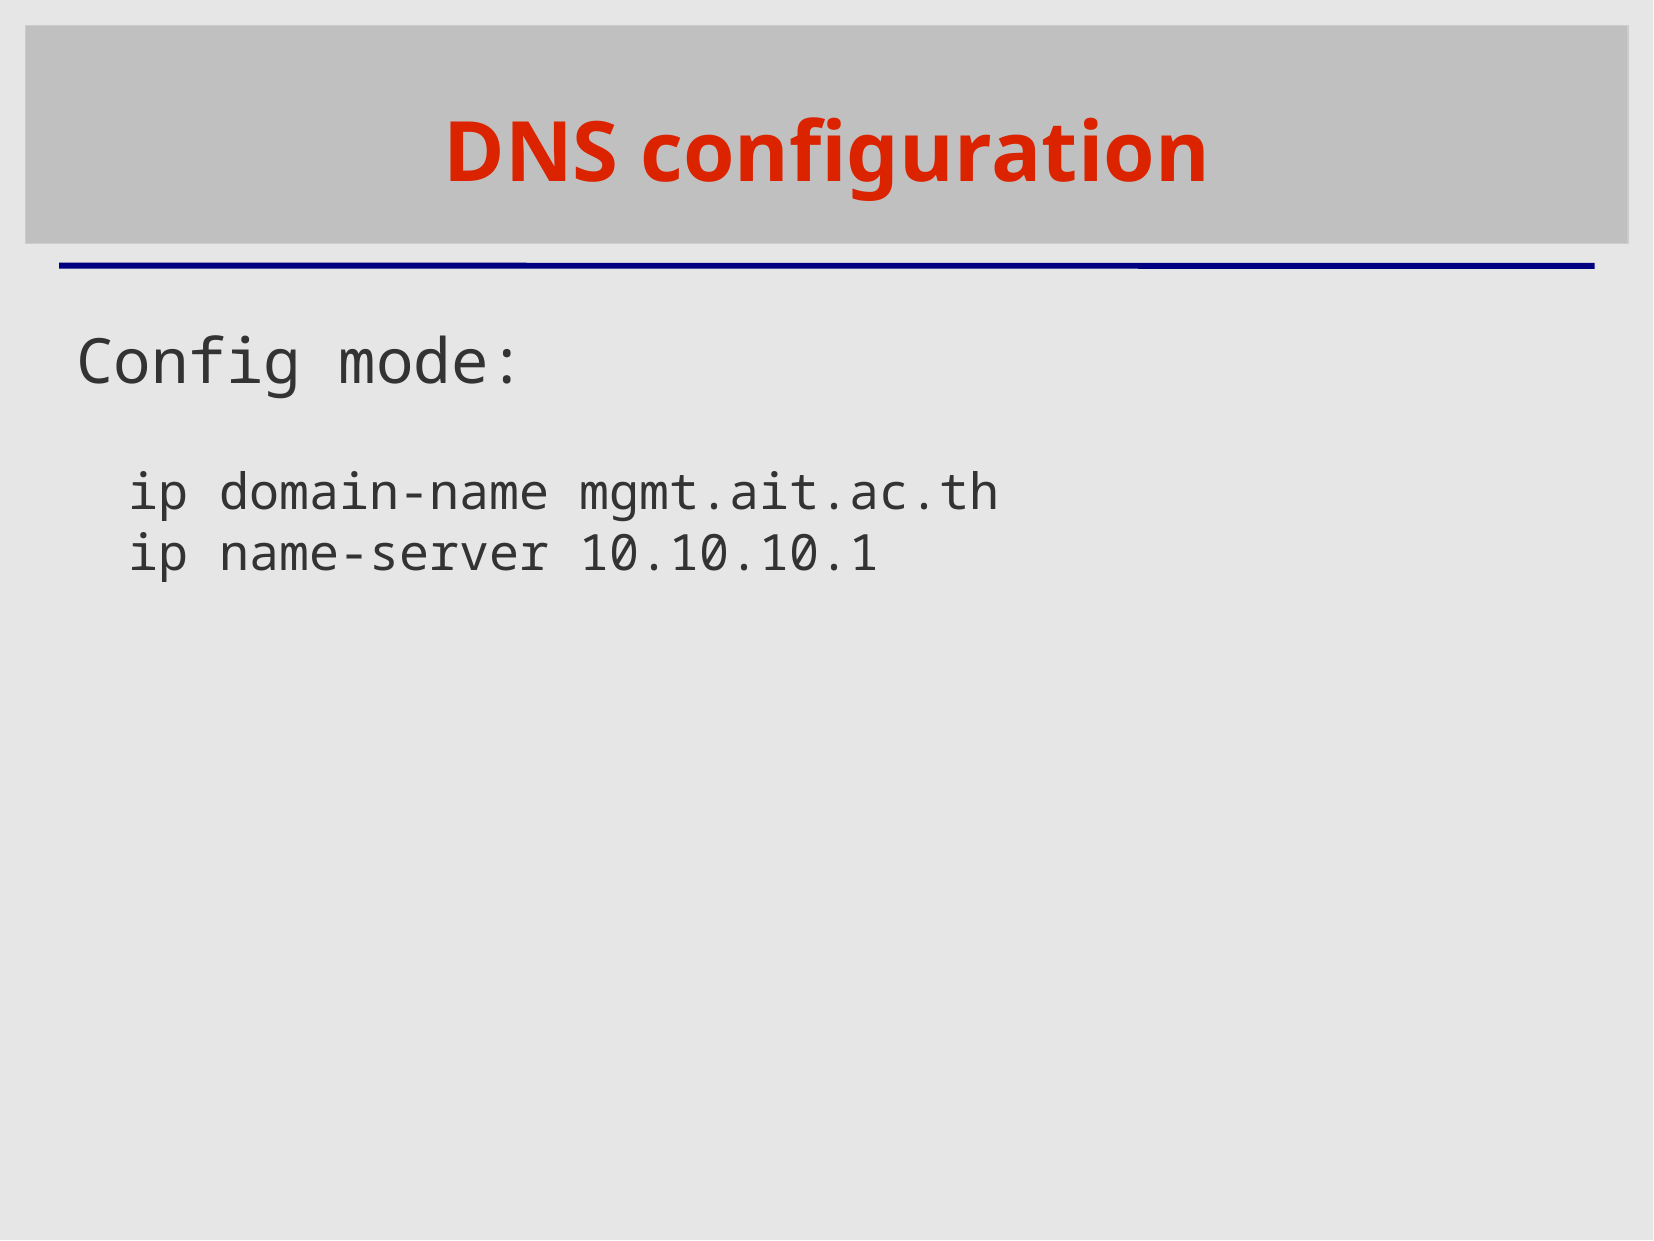

# DNS configuration
Config mode:
ip domain-name mgmt.ait.ac.th
ip name-server 10.10.10.1